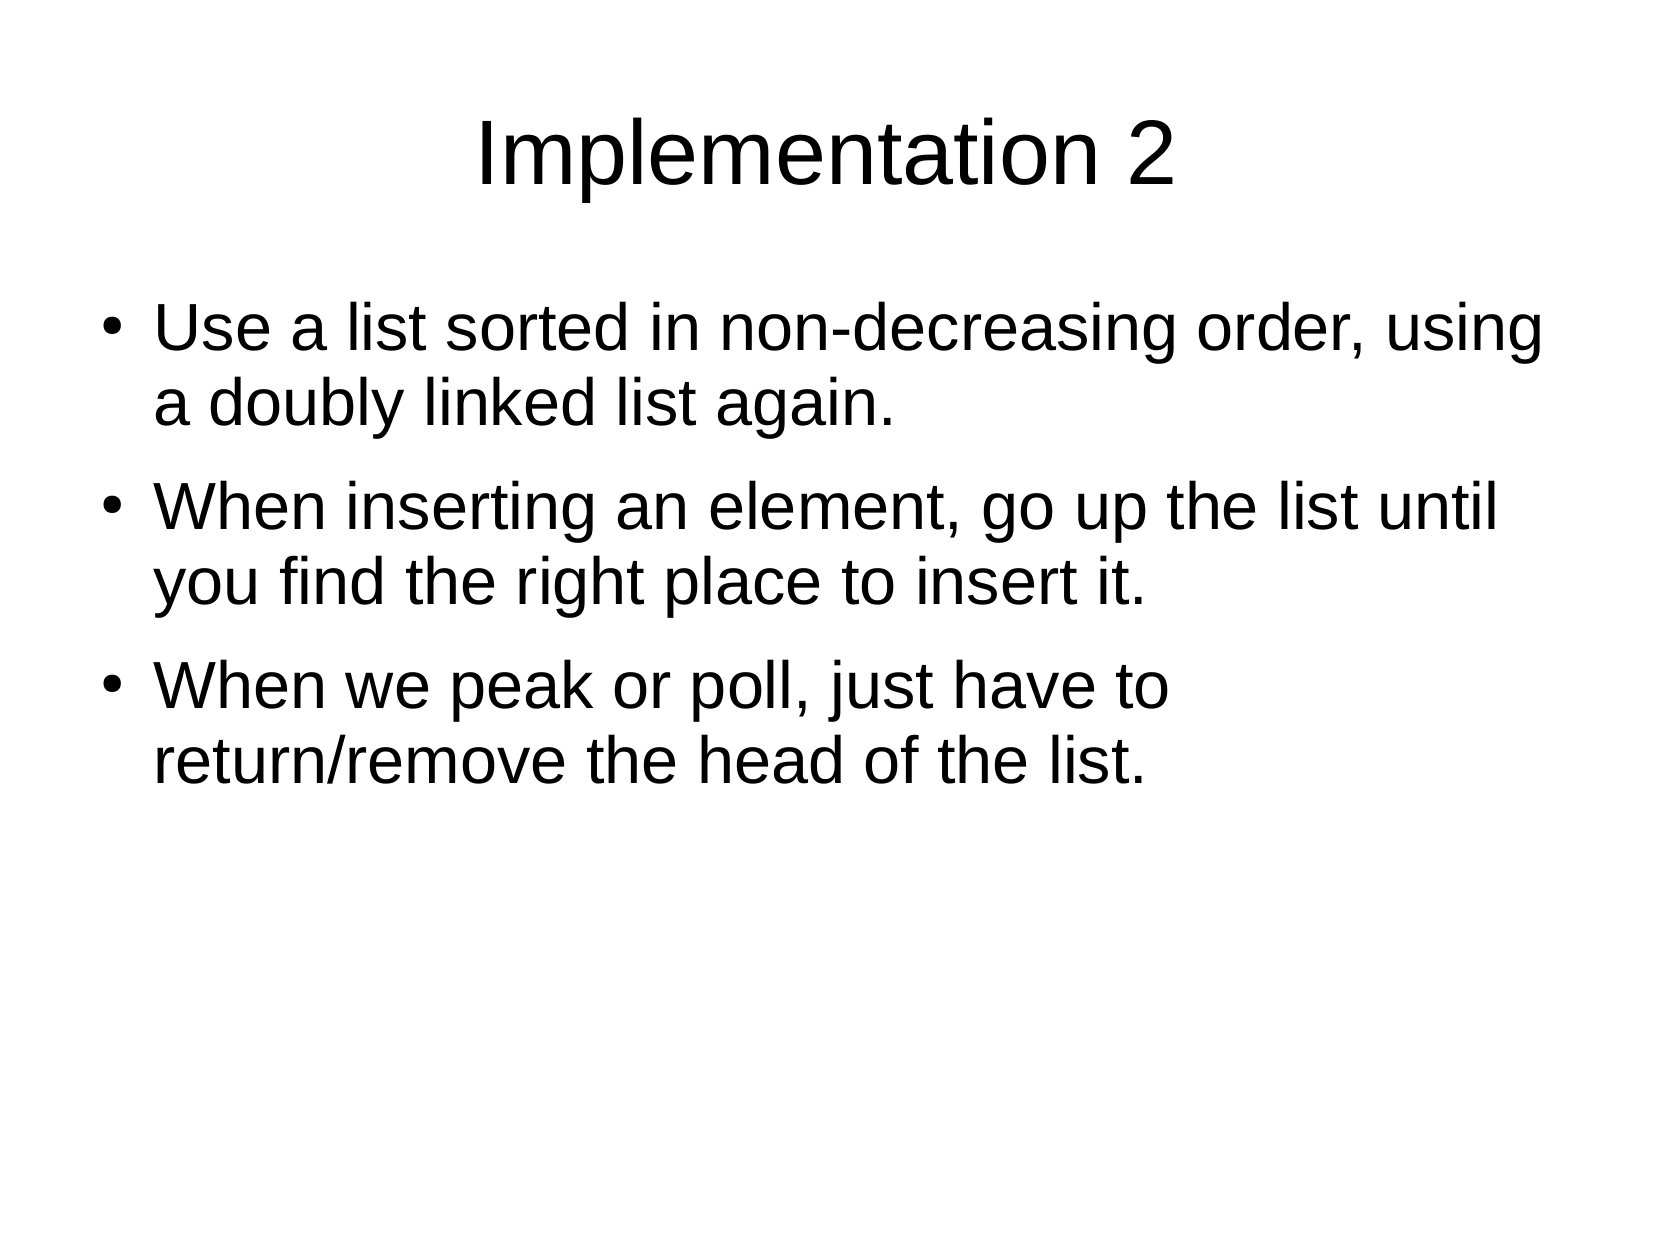

# Implementation 2
Use a list sorted in non-decreasing order, using a doubly linked list again.
When inserting an element, go up the list until you find the right place to insert it.
When we peak or poll, just have to return/remove the head of the list.